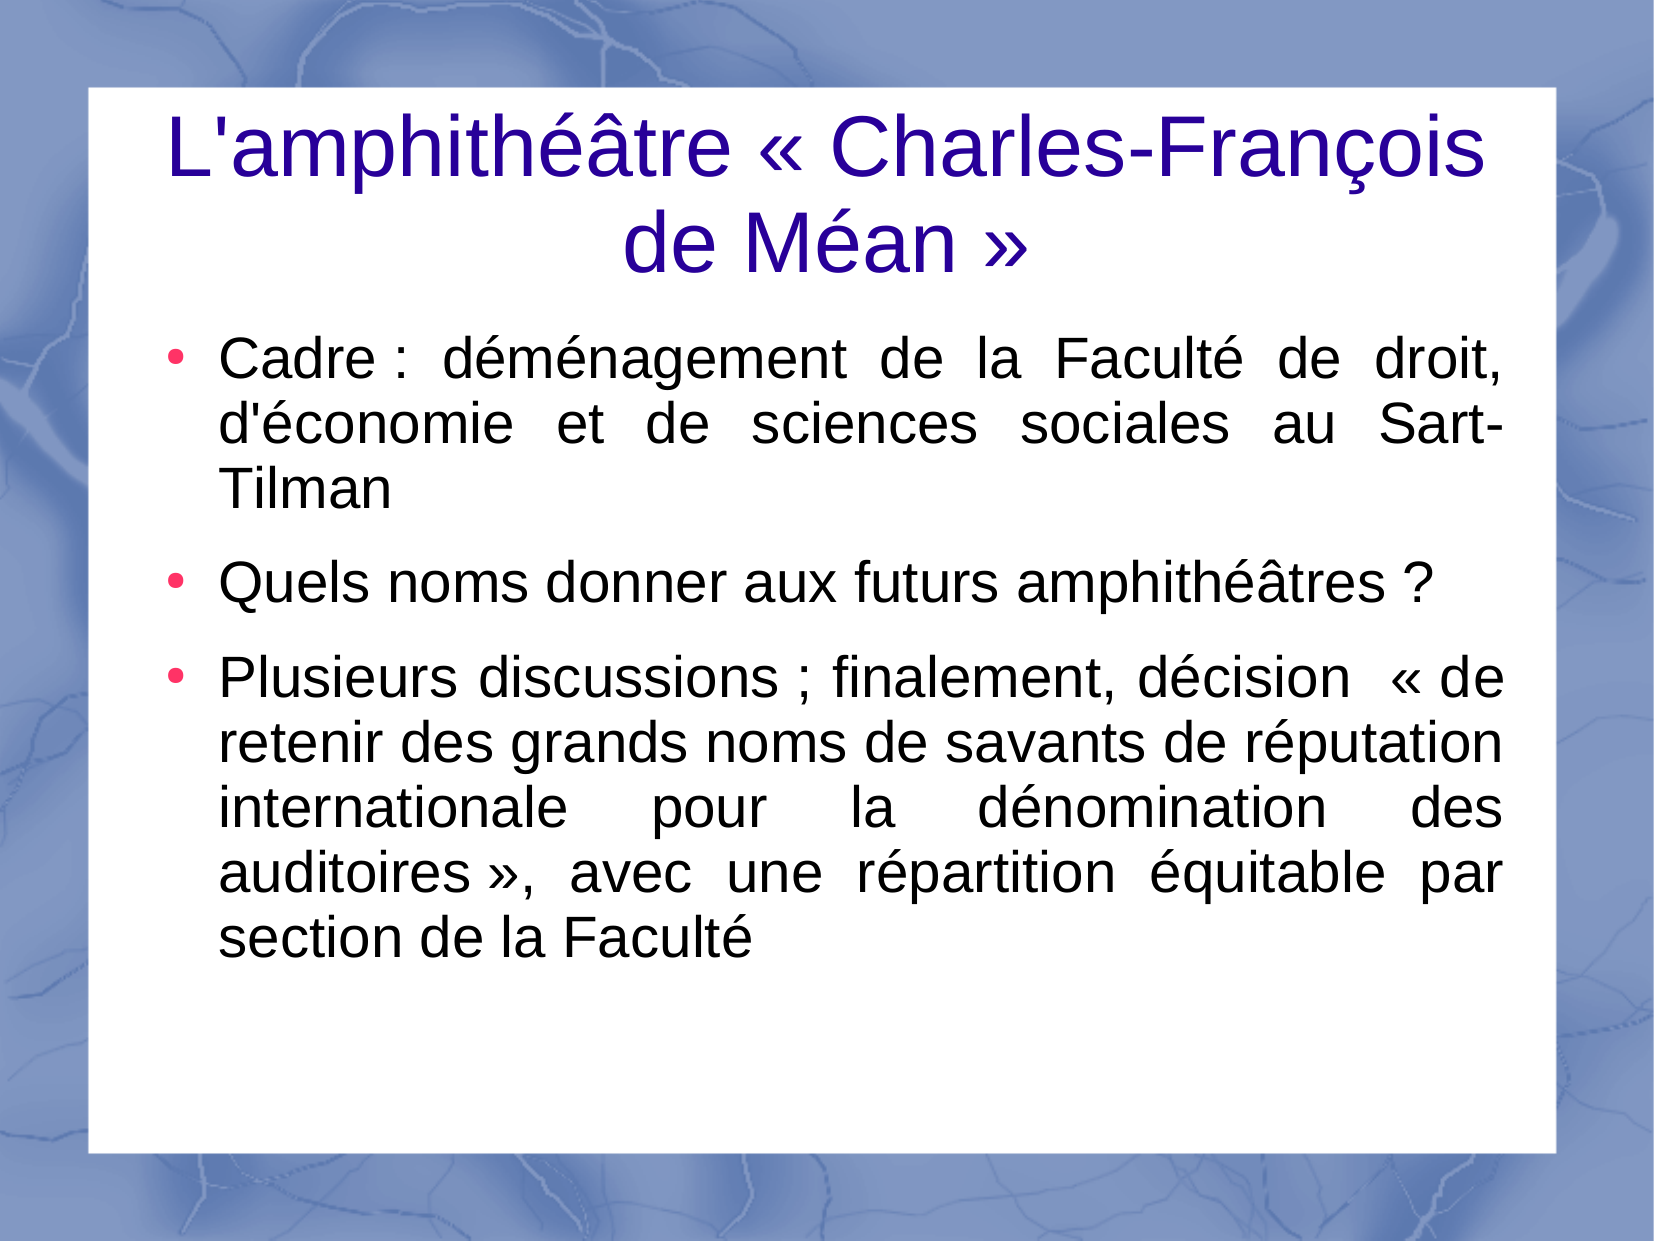

# L'amphithéâtre « Charles-François de Méan »
Cadre : déménagement de la Faculté de droit, d'économie et de sciences sociales au Sart-Tilman
Quels noms donner aux futurs amphithéâtres ?
Plusieurs discussions ; finalement, décision « de retenir des grands noms de savants de réputation internationale pour la dénomination des auditoires », avec une répartition équitable par section de la Faculté